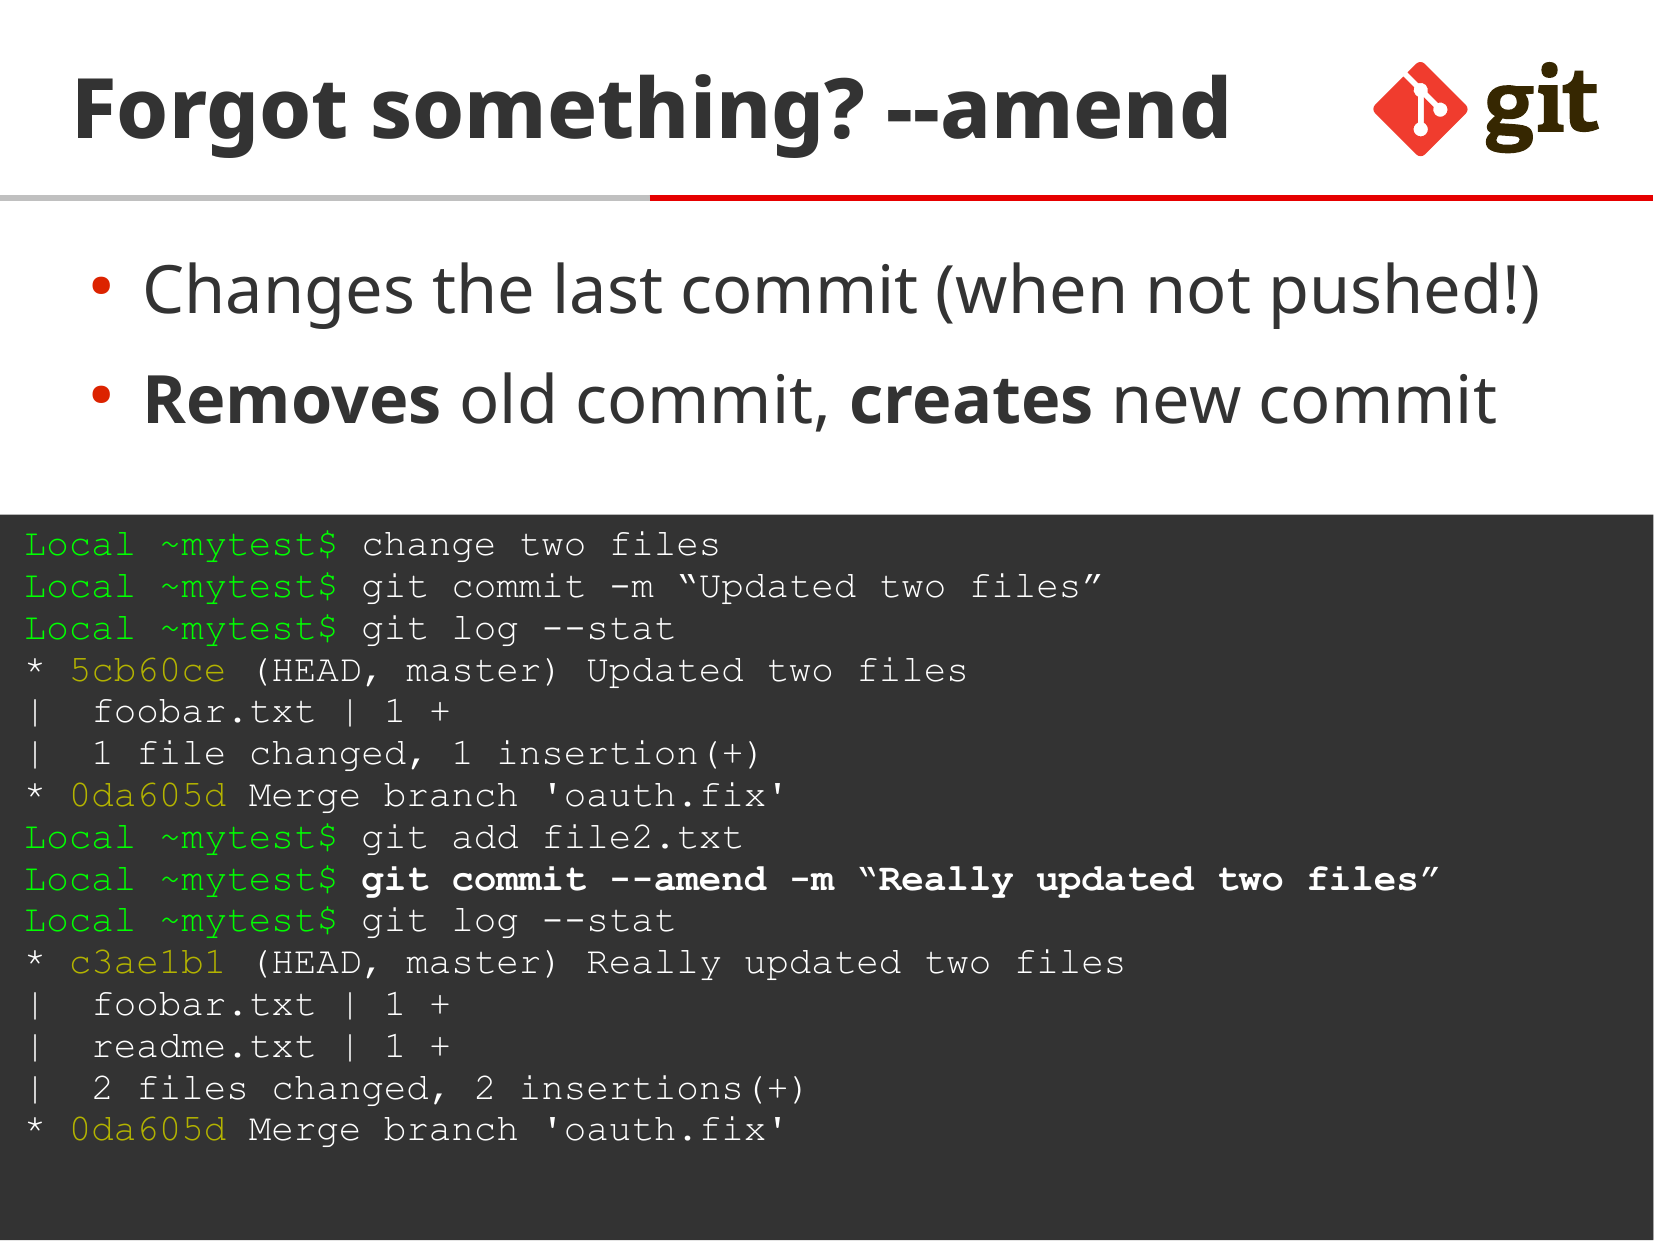

# Forgot something? --amend
Changes the last commit (when not pushed!)
Removes old commit, creates new commit
Local ~mytest$ change two files
Local ~mytest$ git commit -m “Updated two files”
Local ~mytest$ git log --stat
* 5cb60ce (HEAD, master) Updated two files
| foobar.txt | 1 +
| 1 file changed, 1 insertion(+)
* 0da605d Merge branch 'oauth.fix'
Local ~mytest$ git add file2.txt
Local ~mytest$ git commit --amend -m “Really updated two files”
Local ~mytest$ git log --stat
* c3ae1b1 (HEAD, master) Really updated two files
| foobar.txt | 1 +
| readme.txt | 1 +
| 2 files changed, 2 insertions(+)
* 0da605d Merge branch 'oauth.fix'
47